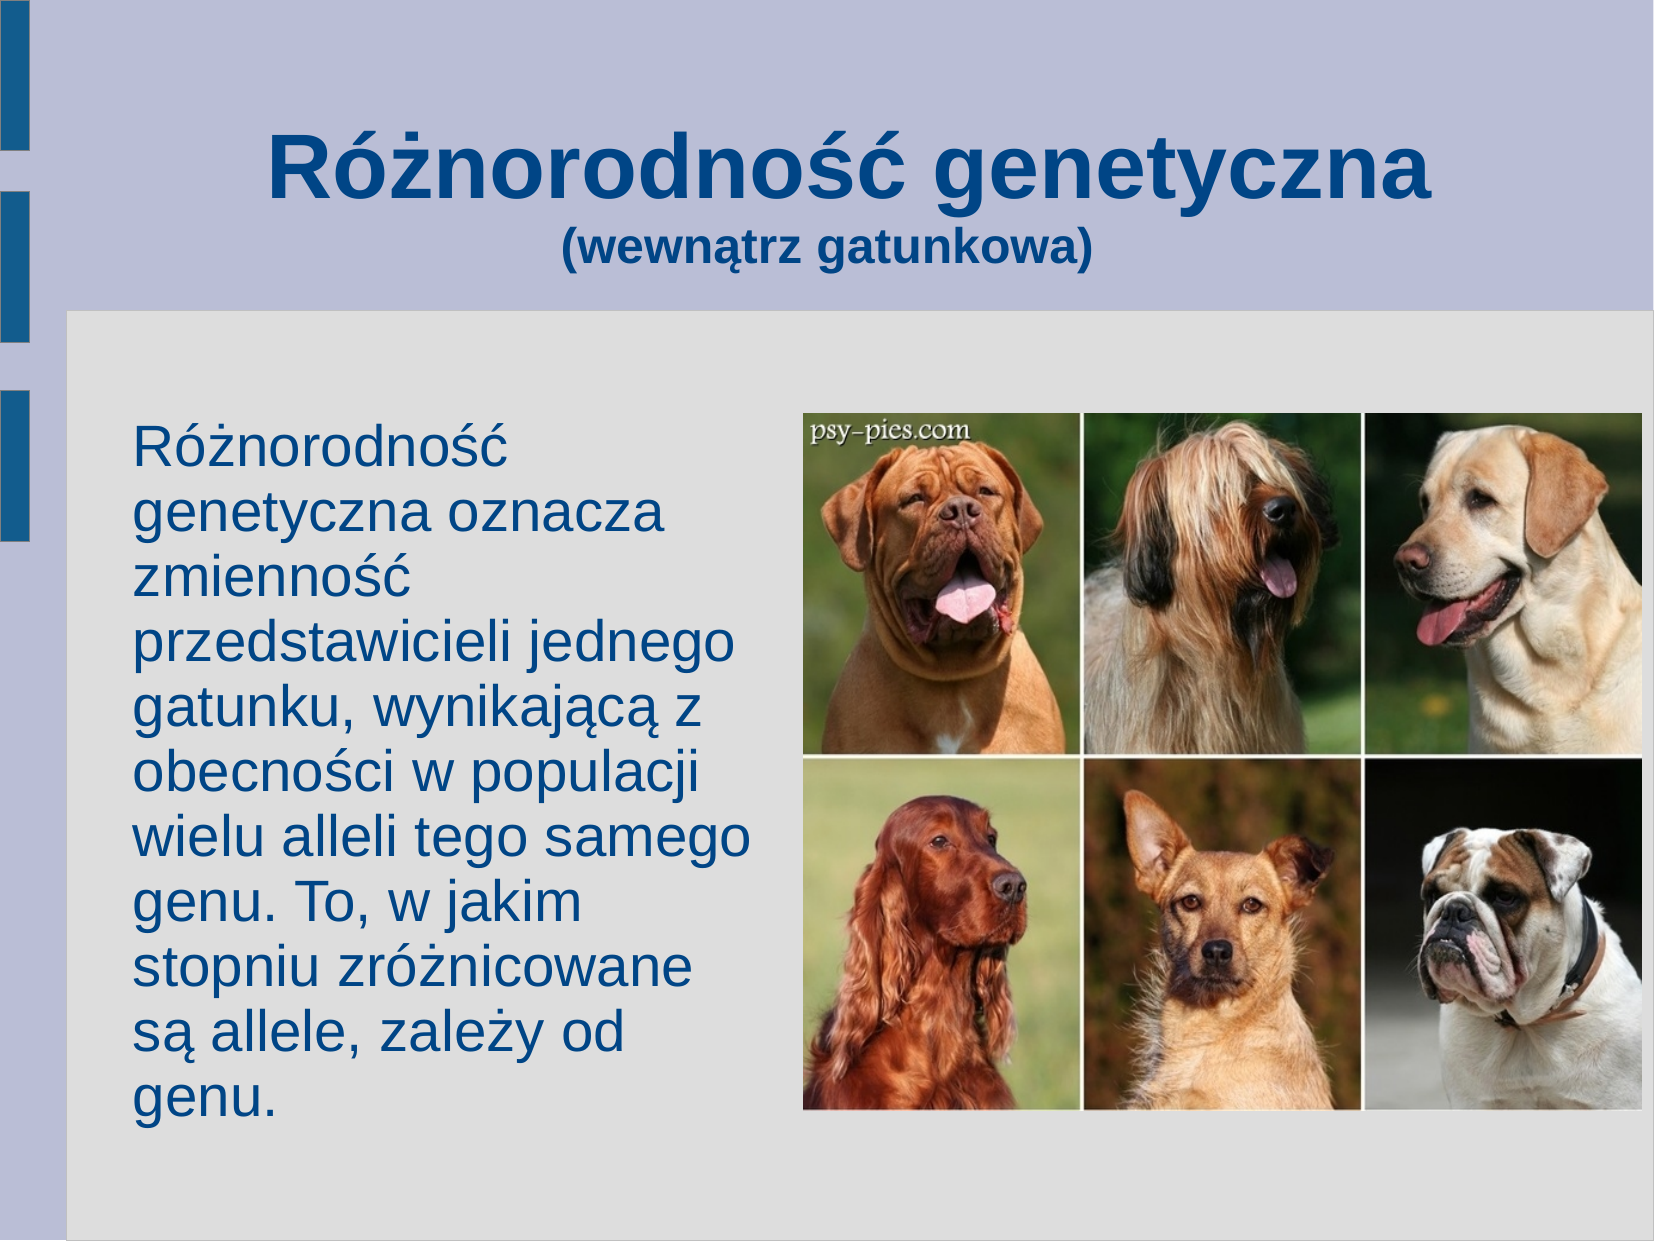

# Różnorodność genetyczna (wewnątrz gatunkowa)
Różnorodność genetyczna oznacza zmienność przedstawicieli jednego gatunku, wynikającą z obecności w populacji wielu alleli tego samego genu. To, w jakim stopniu zróżnicowane są allele, zależy od genu.